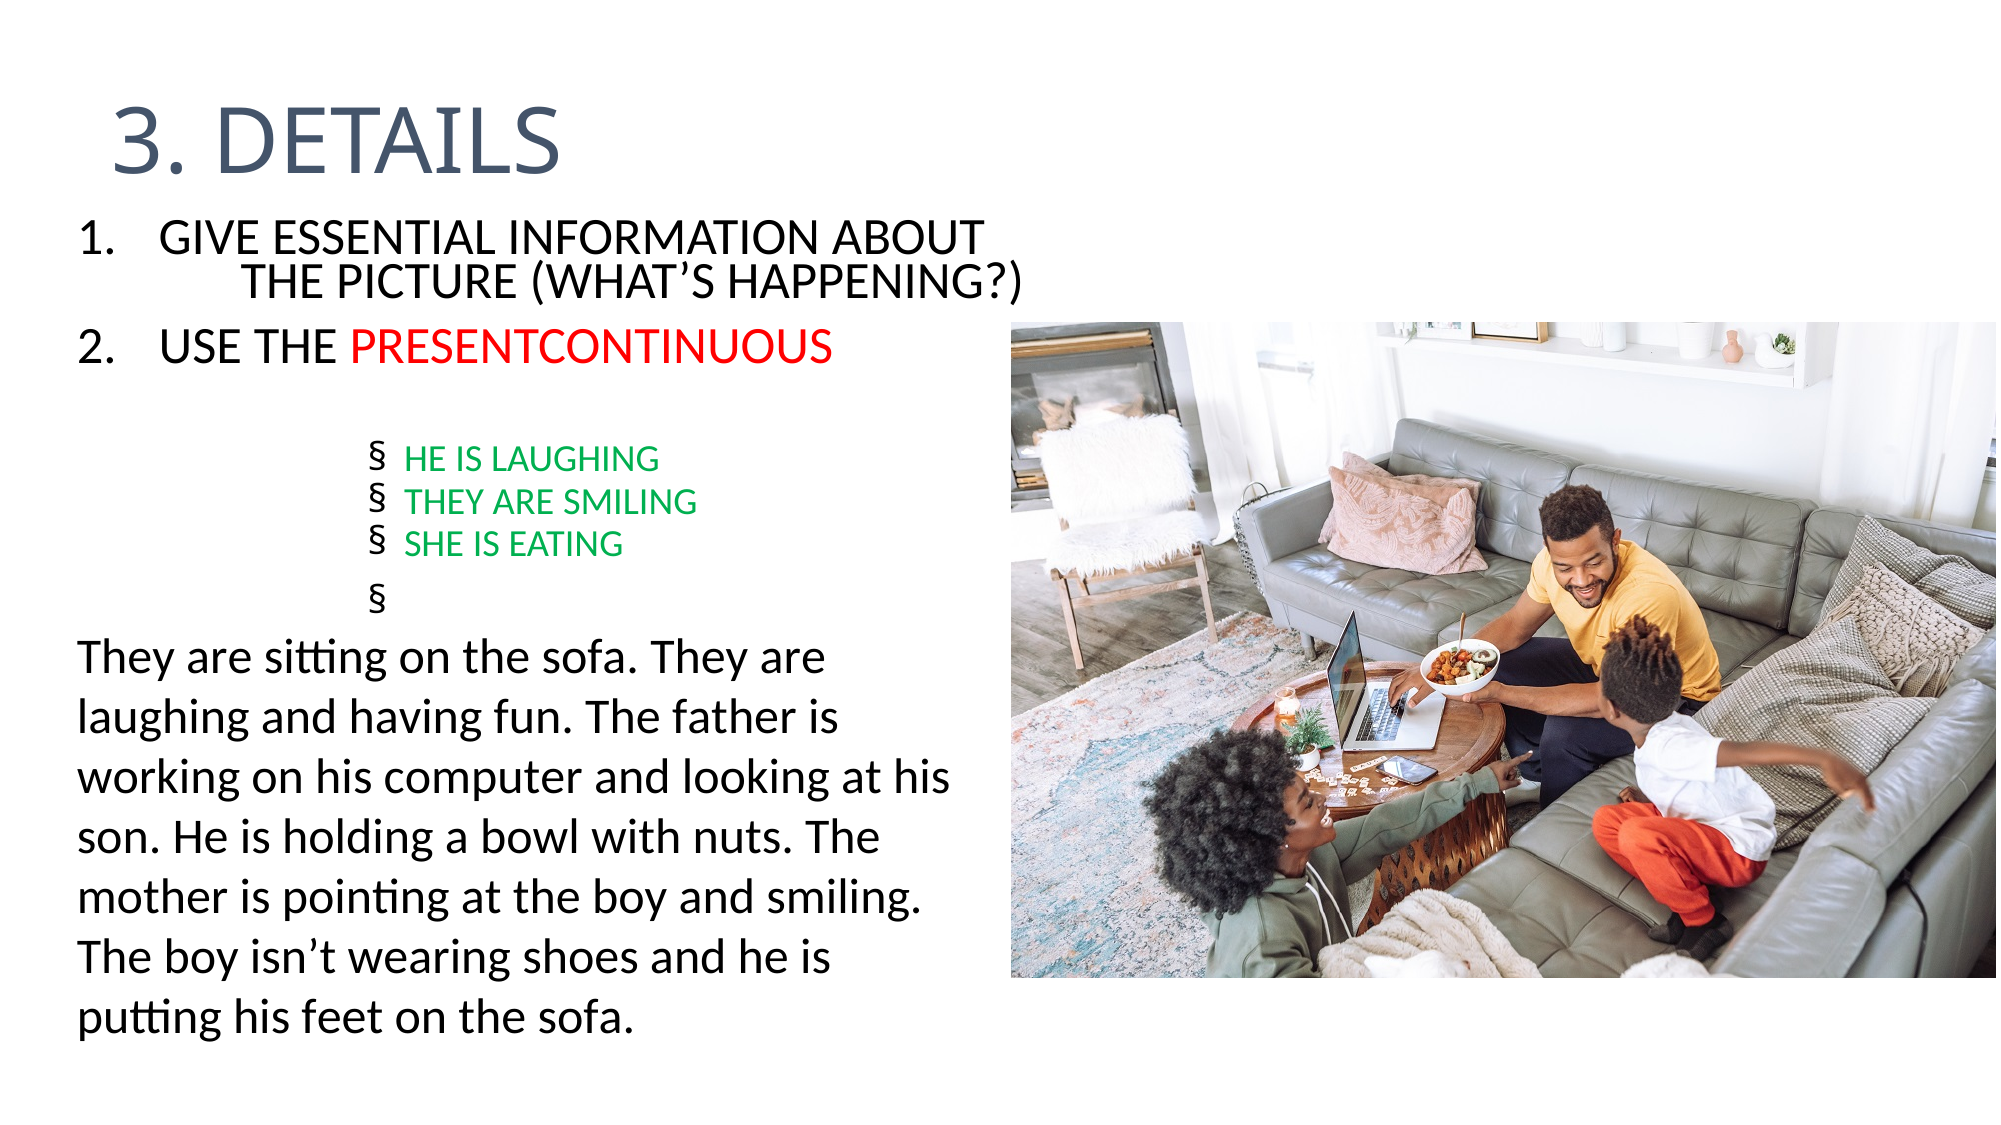

# 3. DETAILS
GIVE ESSENTIAL INFORMATION ABOUT THE PICTURE (WHAT’S HAPPENING?)
USE THE PRESENTCONTINUOUS
HE IS LAUGHING
THEY ARE SMILING
SHE IS EATING
They are sitting on the sofa. They are laughing and having fun. The father is working on his computer and looking at his son. He is holding a bowl with nuts. The mother is pointing at the boy and smiling. The boy isn’t wearing shoes and he is putting his feet on the sofa.